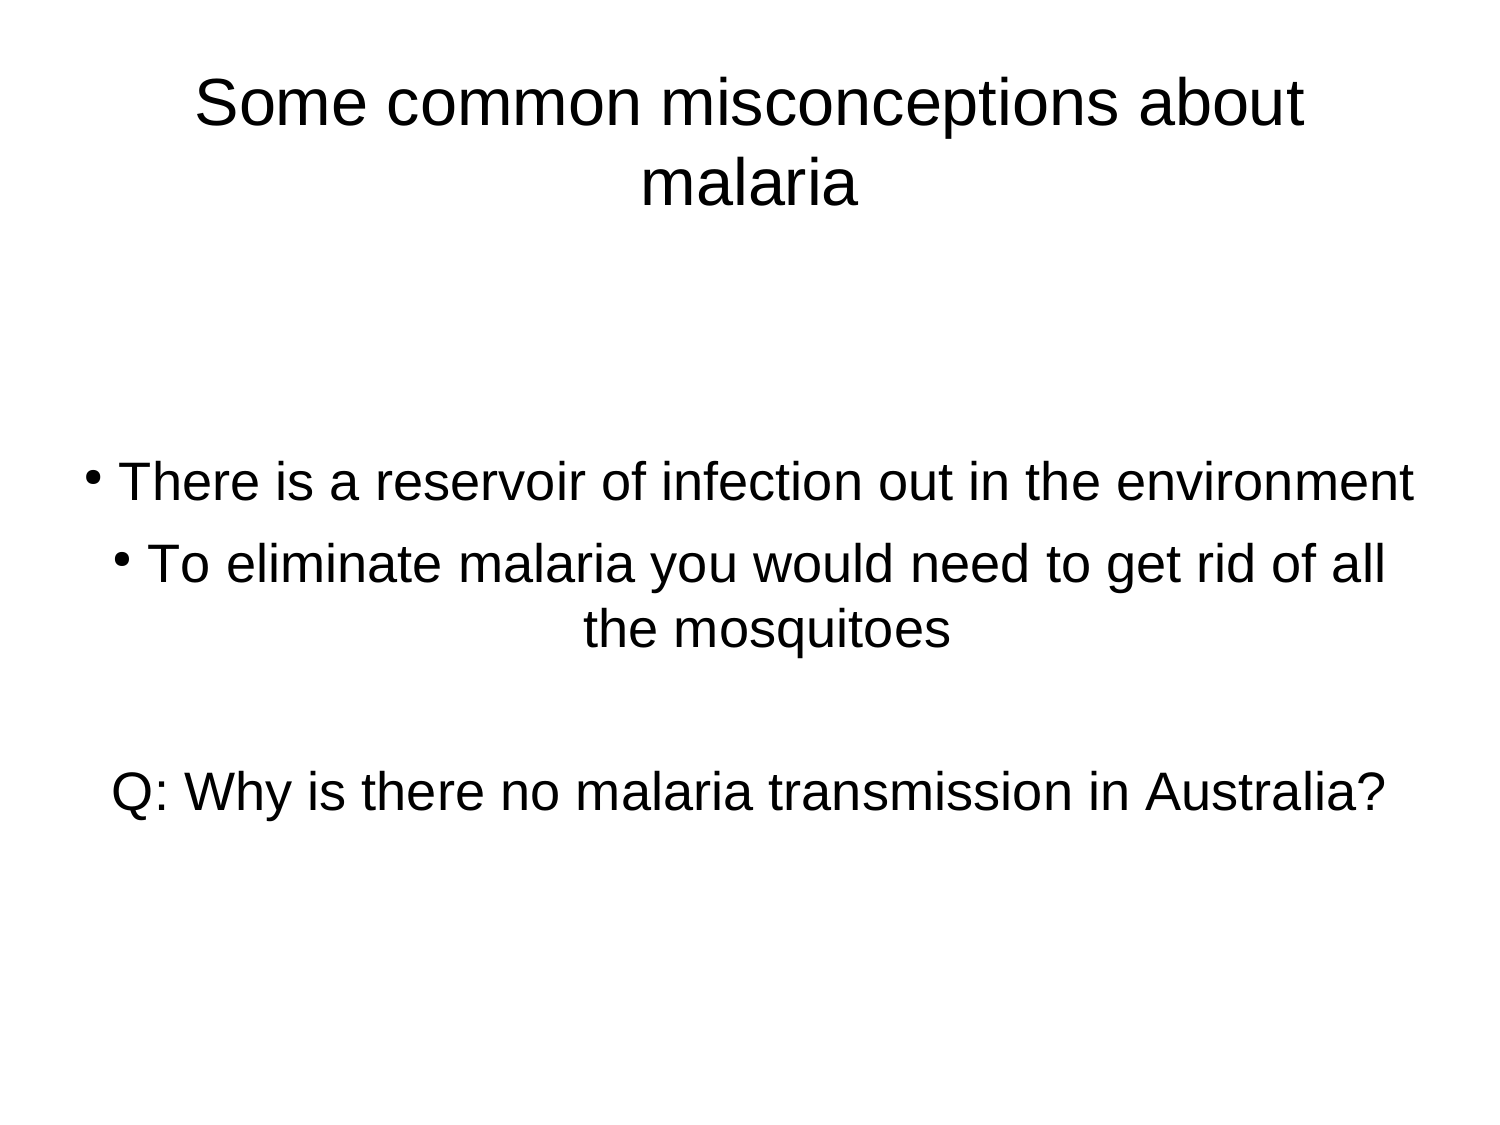

# Some common misconceptions about malaria
There is a reservoir of infection out in the environment
To eliminate malaria you would need to get rid of all the mosquitoes
Q: Why is there no malaria transmission in Australia?